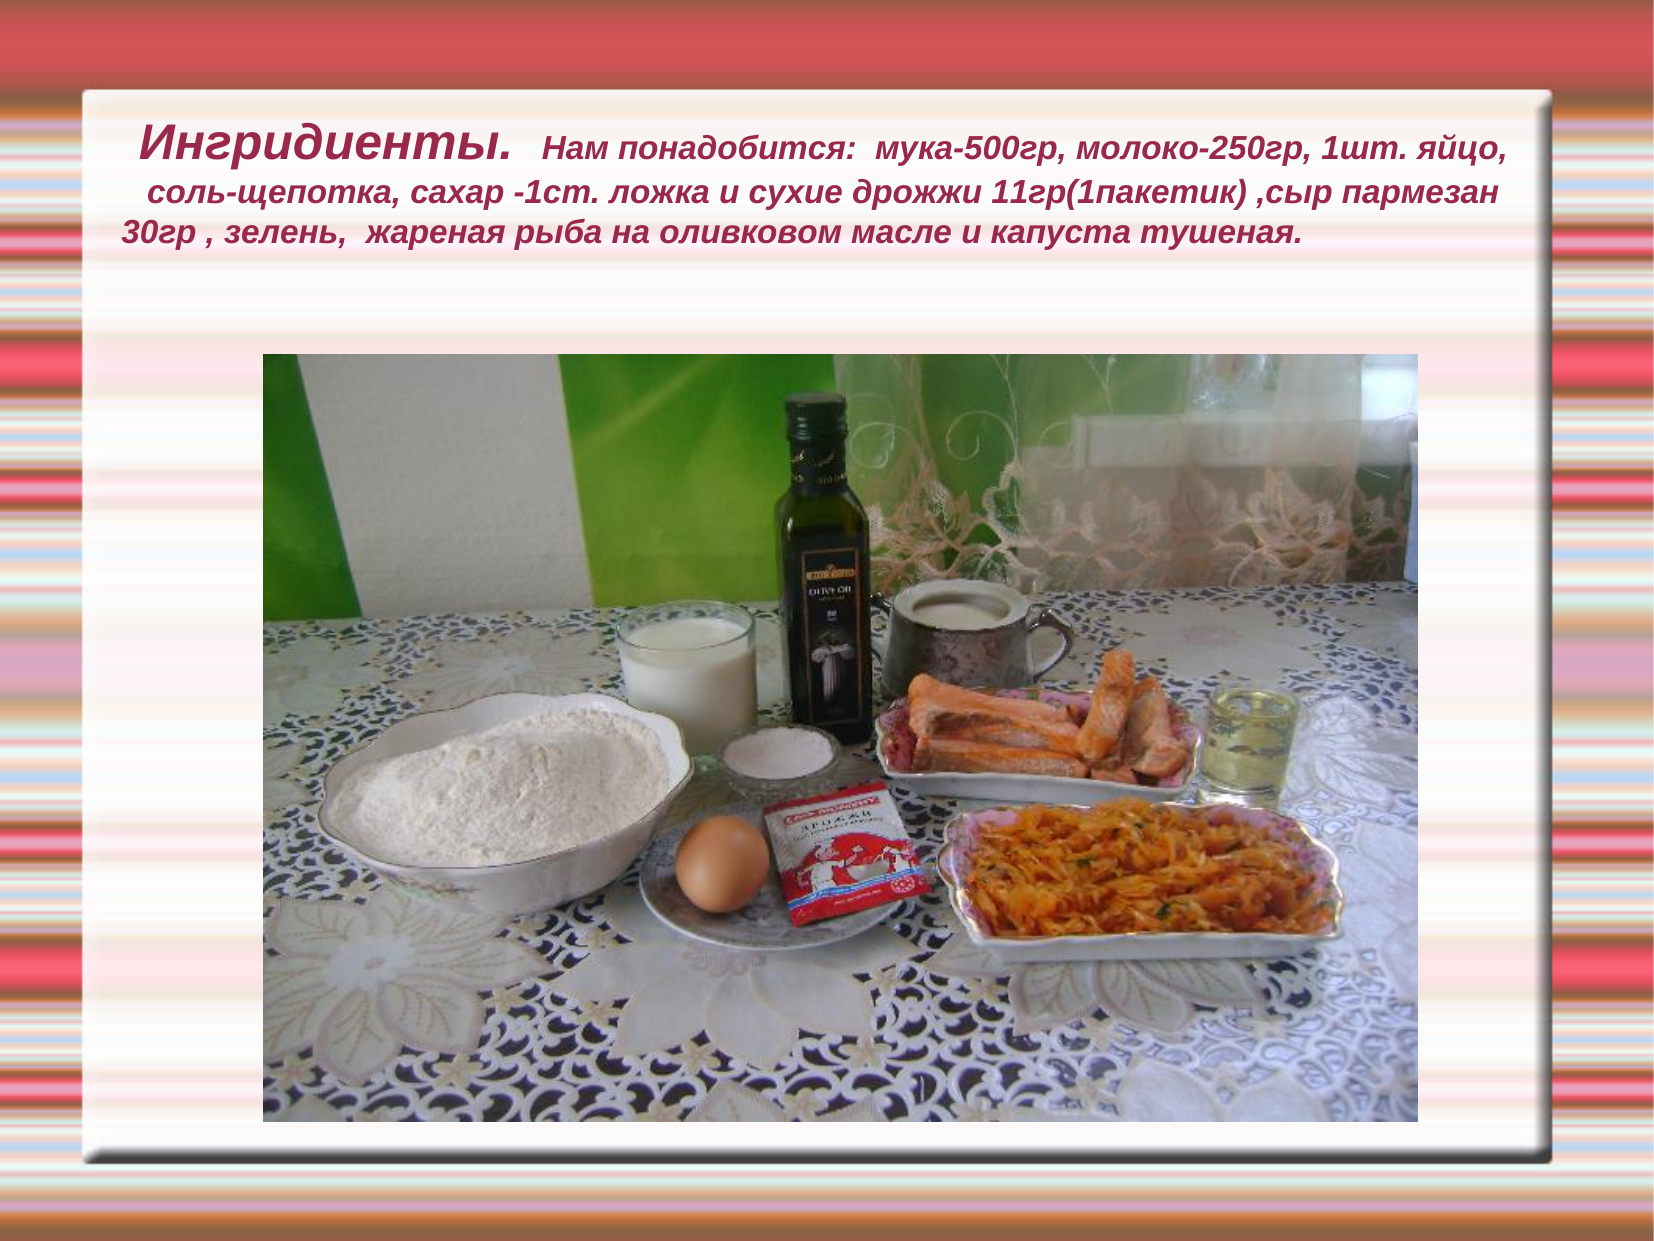

# Ингридиенты. Нам понадобится: мука-500гр, молоко-250гр, 1шт. яйцо, соль-щепотка, сахар -1ст. ложка и сухие дрожжи 11гр(1пакетик) ,сыр пармезан 30гр , зелень, жареная рыба на оливковом масле и капуста тушеная.